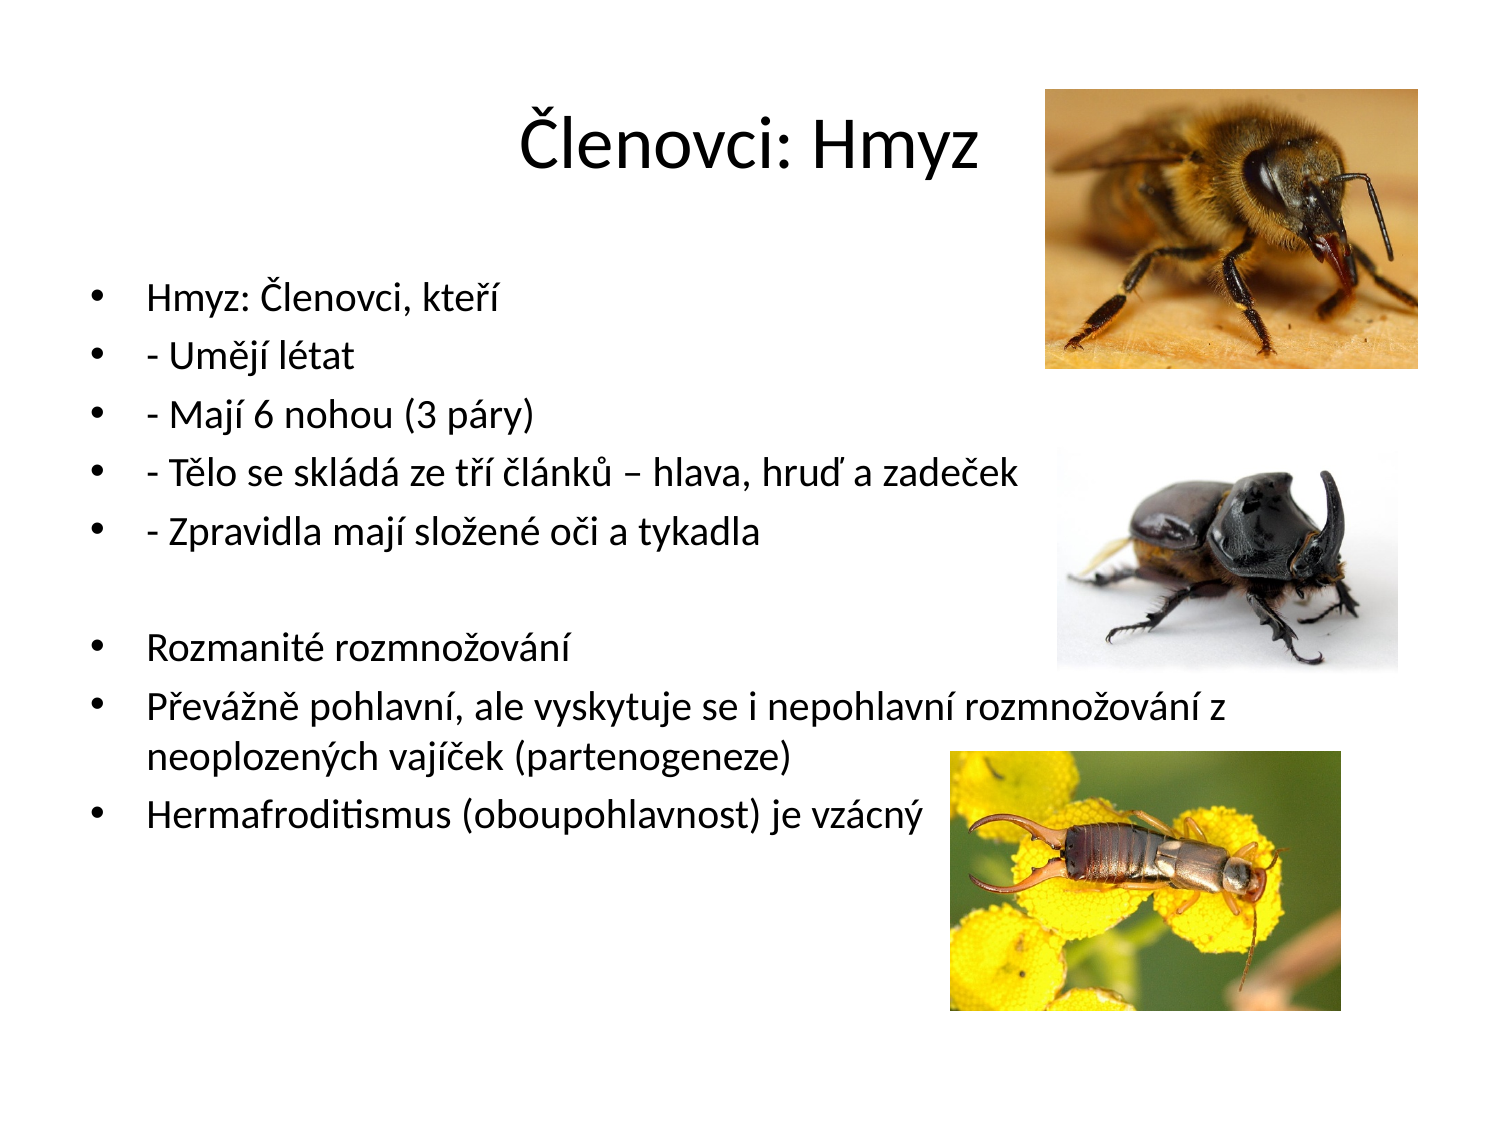

# Členovci: Hmyz
Hmyz: Členovci, kteří
- Umějí létat
- Mají 6 nohou (3 páry)
- Tělo se skládá ze tří článků – hlava, hruď a zadeček
- Zpravidla mají složené oči a tykadla
Rozmanité rozmnožování
Převážně pohlavní, ale vyskytuje se i nepohlavní rozmnožování z neoplozených vajíček (partenogeneze)
Hermafroditismus (oboupohlavnost) je vzácný